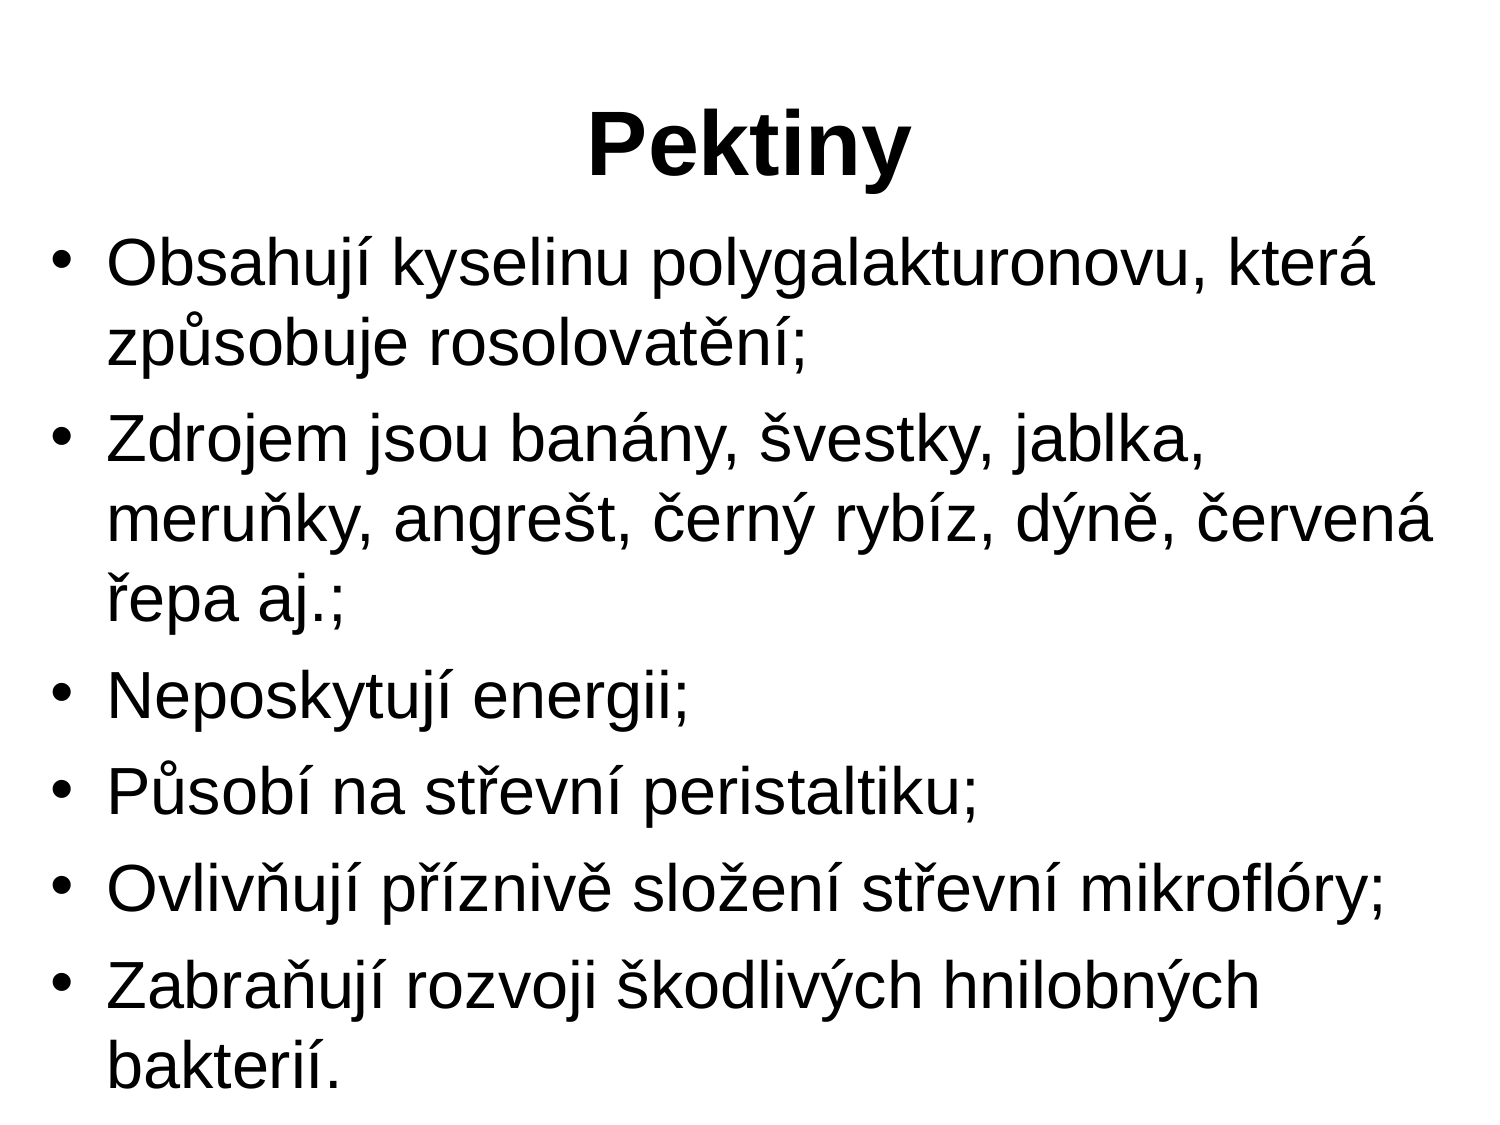

# Pektiny
Obsahují kyselinu polygalakturonovu, která způsobuje rosolovatění;
Zdrojem jsou banány, švestky, jablka, meruňky, angrešt, černý rybíz, dýně, červená řepa aj.;
Neposkytují energii;
Působí na střevní peristaltiku;
Ovlivňují příznivě složení střevní mikroflóry;
Zabraňují rozvoji škodlivých hnilobných bakterií.